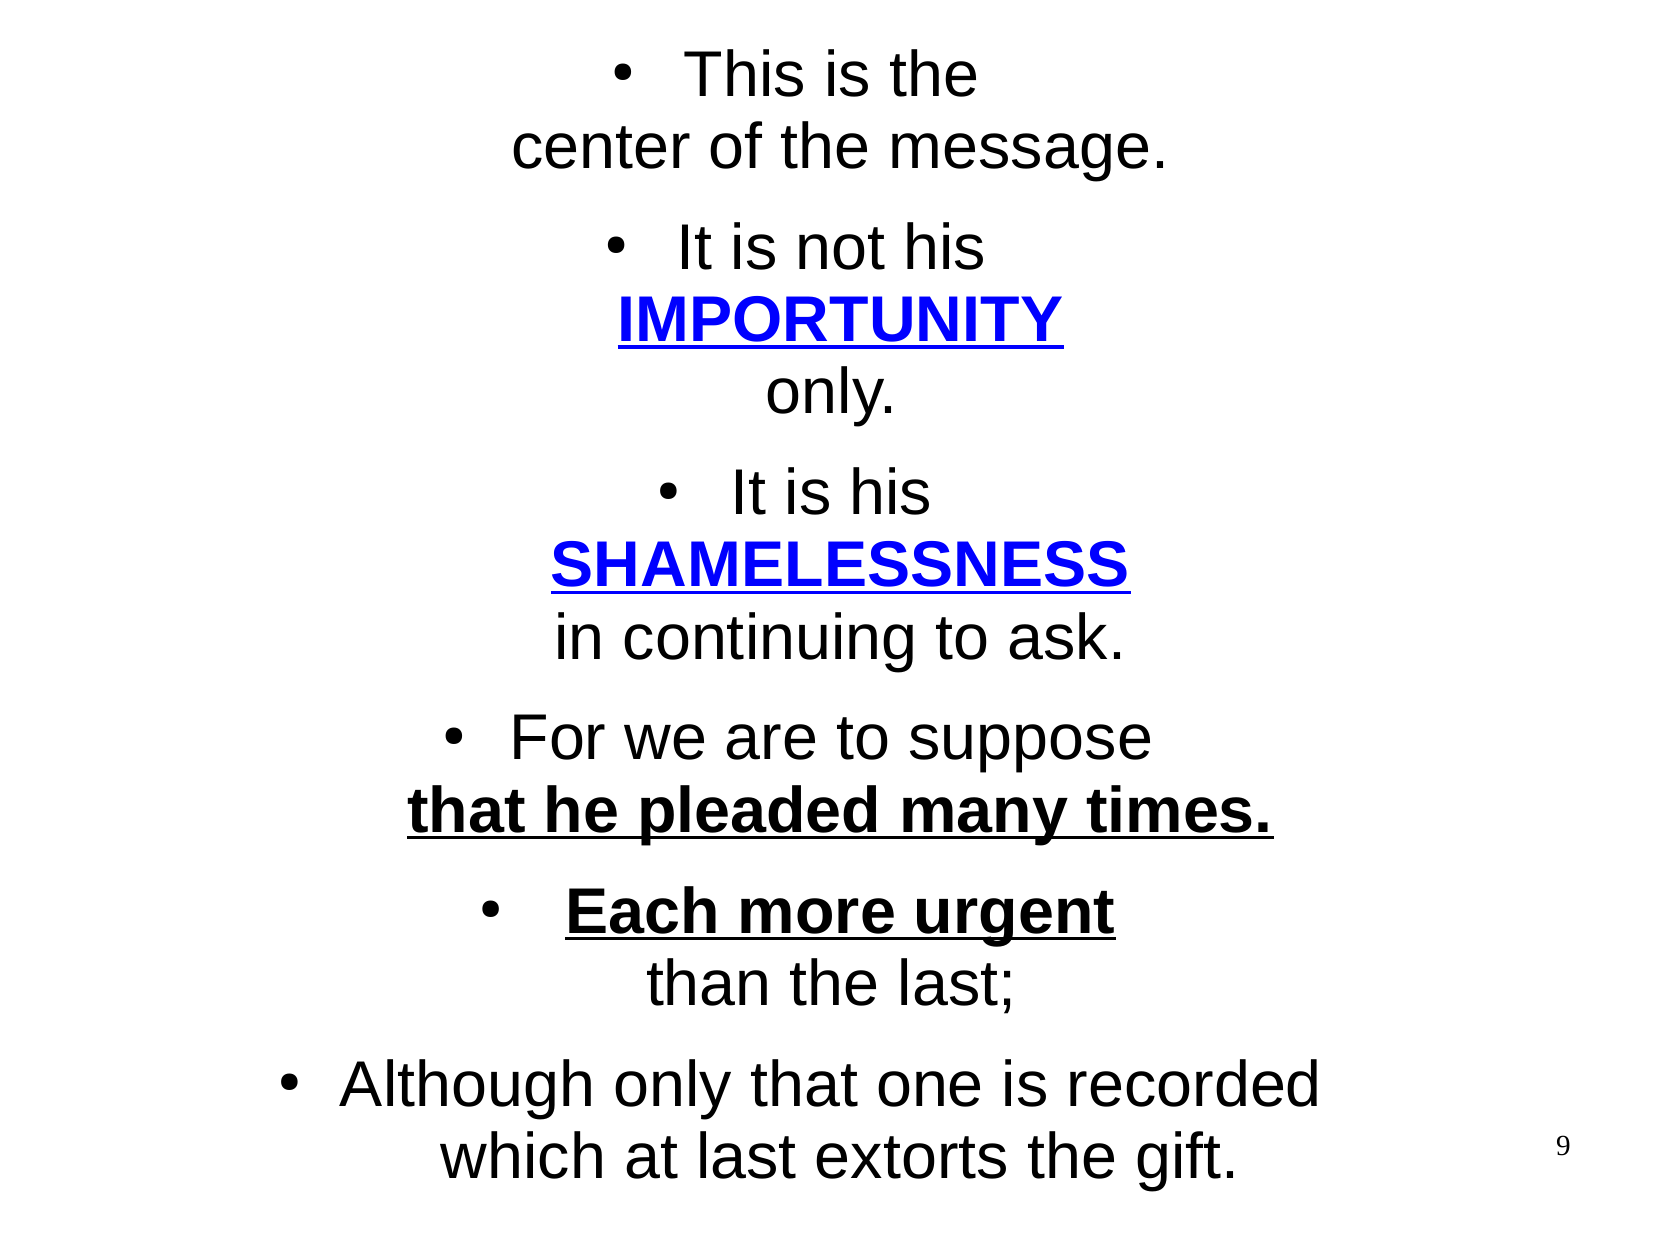

# This is the center of the message.
It is not his
IMPORTUNITY
only.
It is his 
SHAMELESSNESS
in continuing to ask.
For we are to suppose
that he pleaded many times.
 Each more urgent
than the last;
Although only that one is recorded
which at last extorts the gift.
9